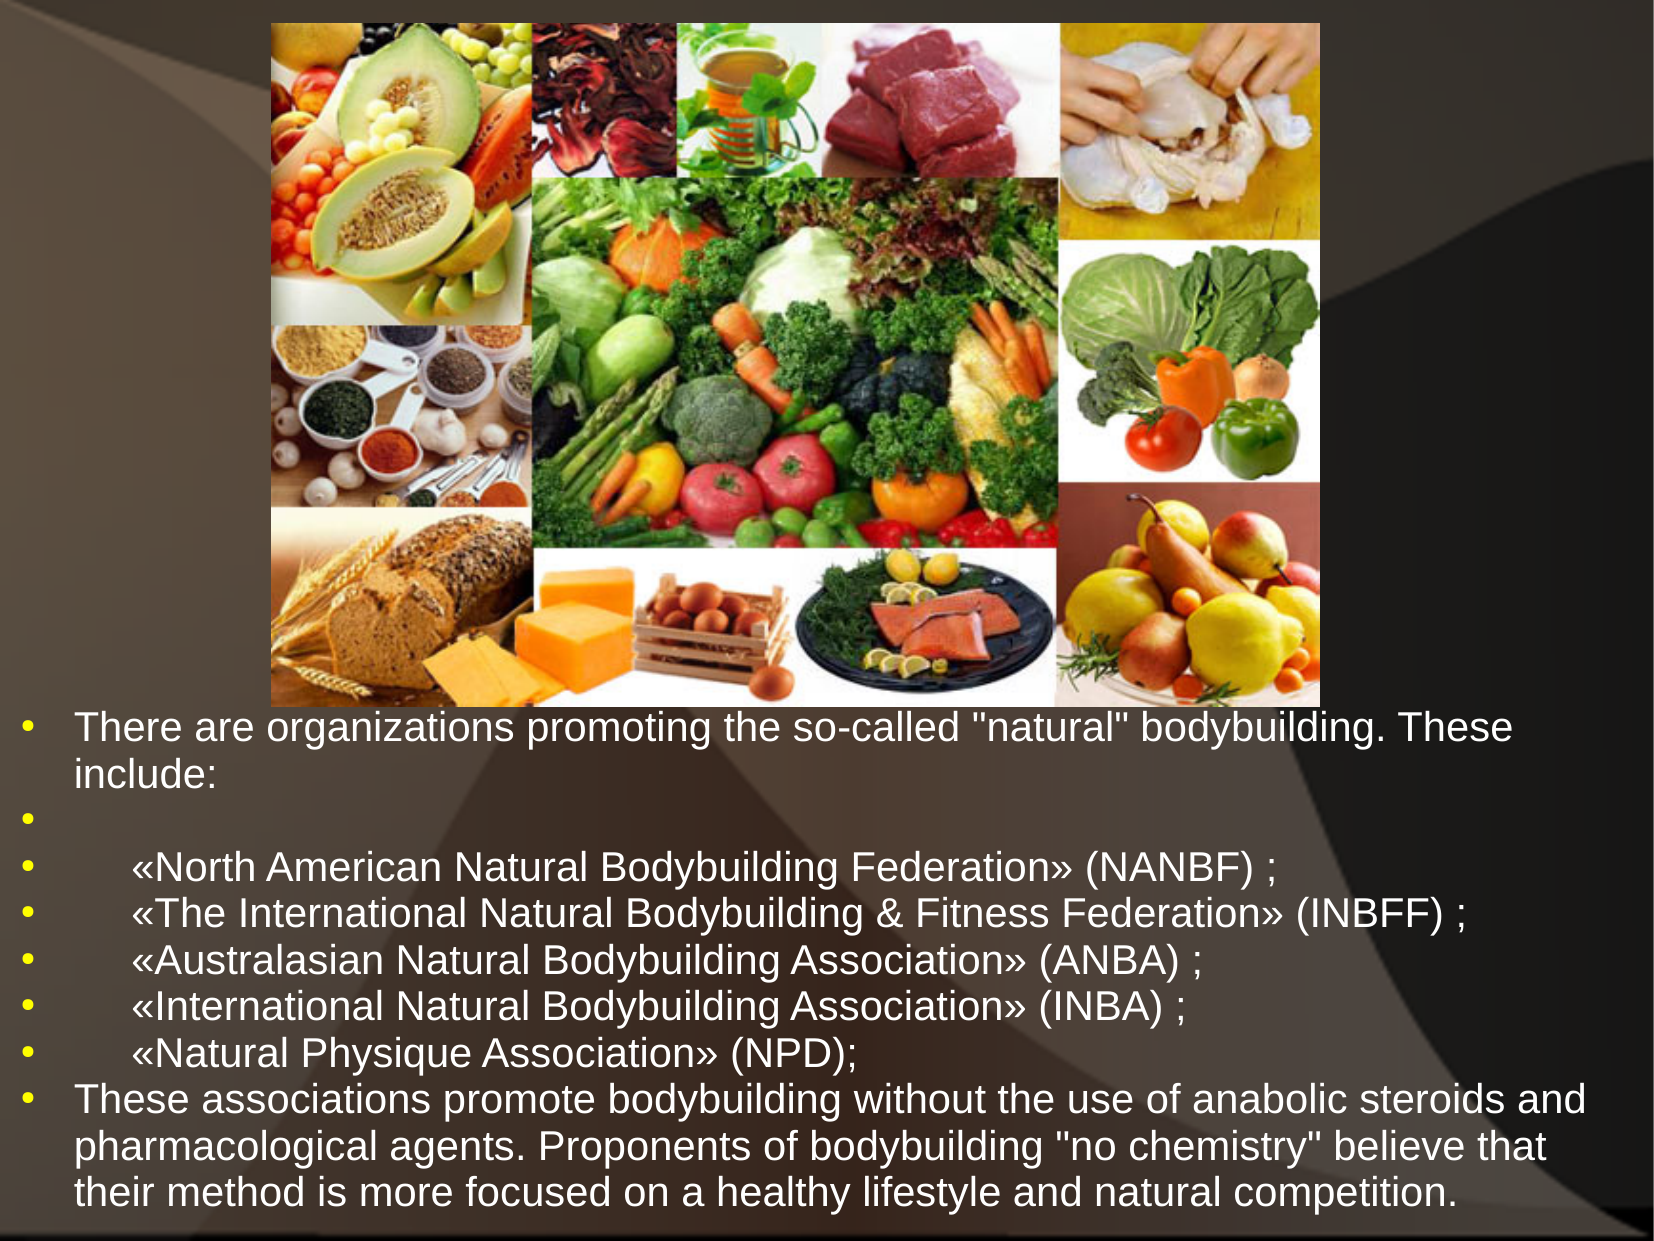

There are organizations promoting the so-called "natural" bodybuilding. These include:
 «North American Natural Bodybuilding Federation» (NANBF) ;
 «The International Natural Bodybuilding & Fitness Federation» (INBFF) ;
 «Australasian Natural Bodybuilding Association» (ANBA) ;
 «International Natural Bodybuilding Association» (INBA) ;
 «Natural Physique Association» (NPD);
These associations promote bodybuilding without the use of anabolic steroids and pharmacological agents. Proponents of bodybuilding "no chemistry" believe that their method is more focused on a healthy lifestyle and natural competition.